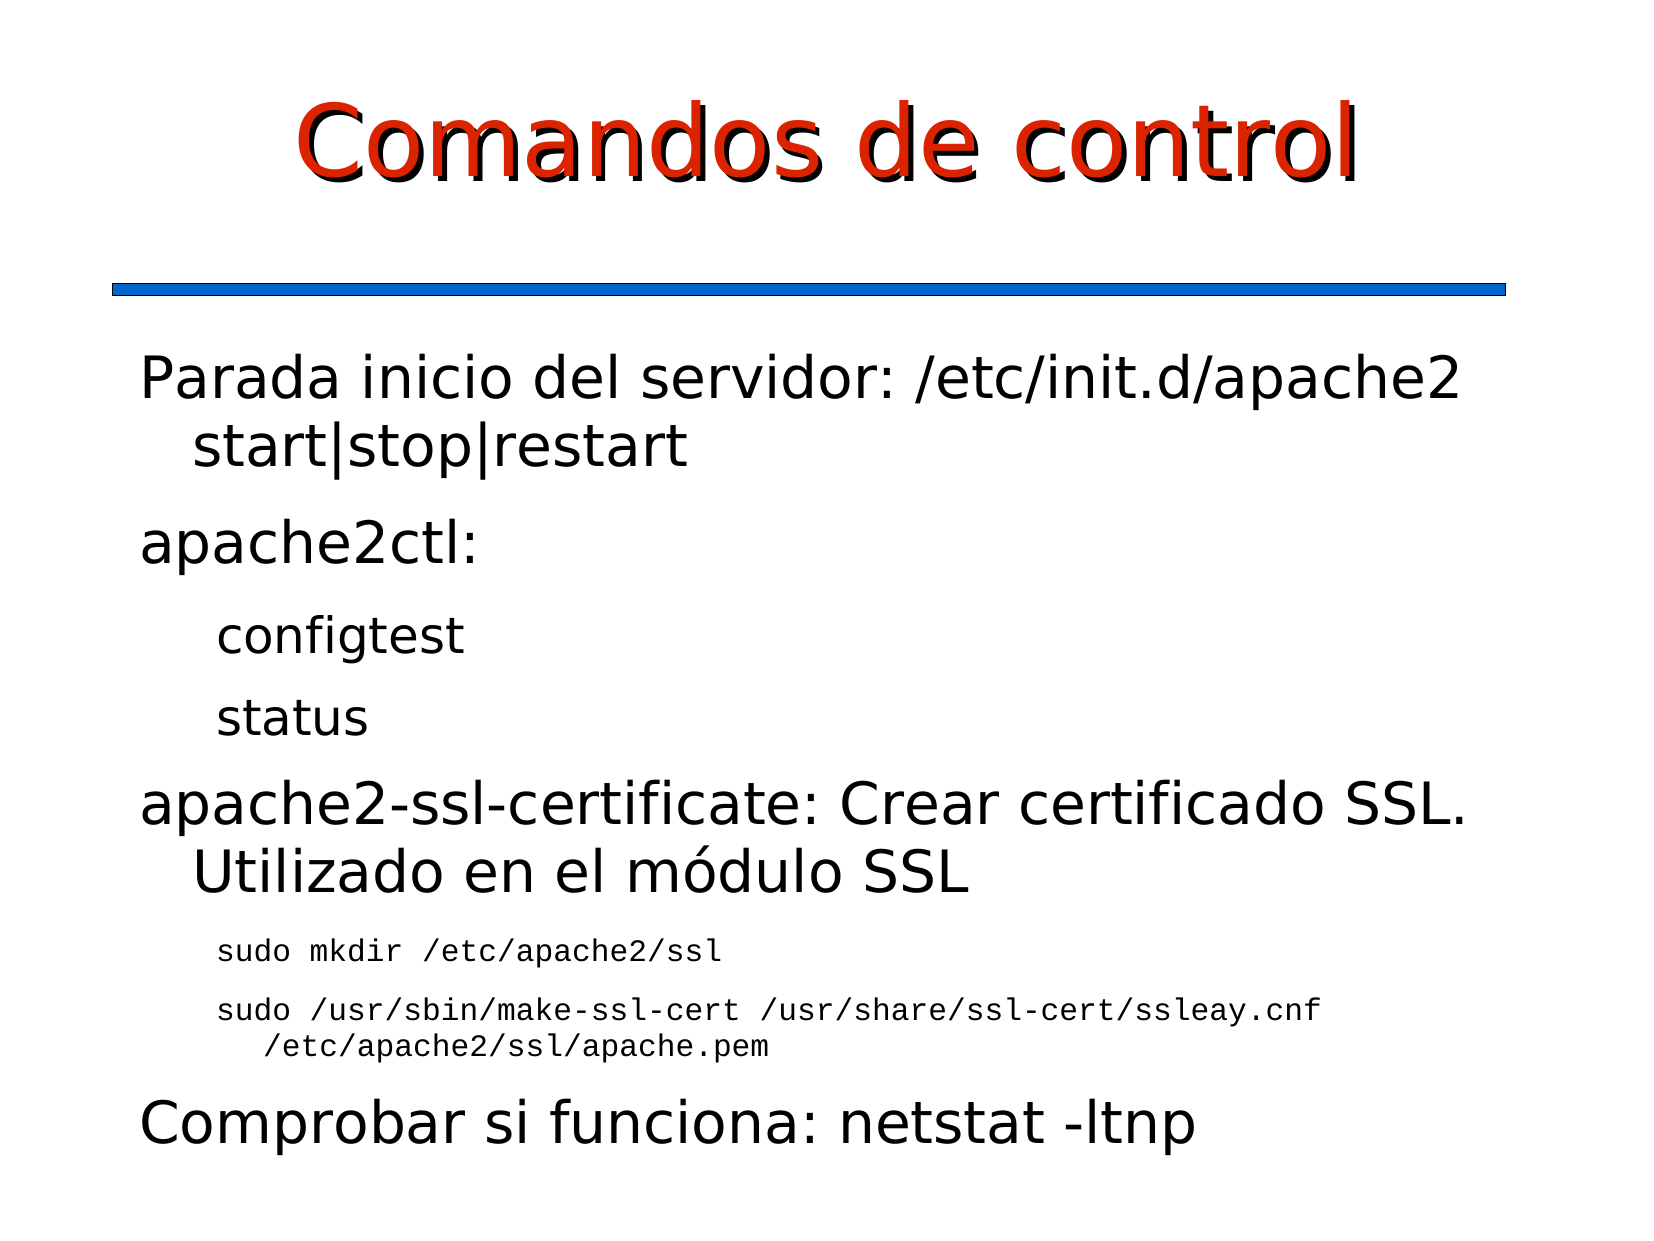

# Comandos de control
Parada inicio del servidor: /etc/init.d/apache2 start|stop|restart
apache2ctl:
configtest
status
apache2-ssl-certificate: Crear certificado SSL. Utilizado en el módulo SSL
sudo mkdir /etc/apache2/ssl
sudo /usr/sbin/make-ssl-cert /usr/share/ssl-cert/ssleay.cnf /etc/apache2/ssl/apache.pem
Comprobar si funciona: netstat -ltnp